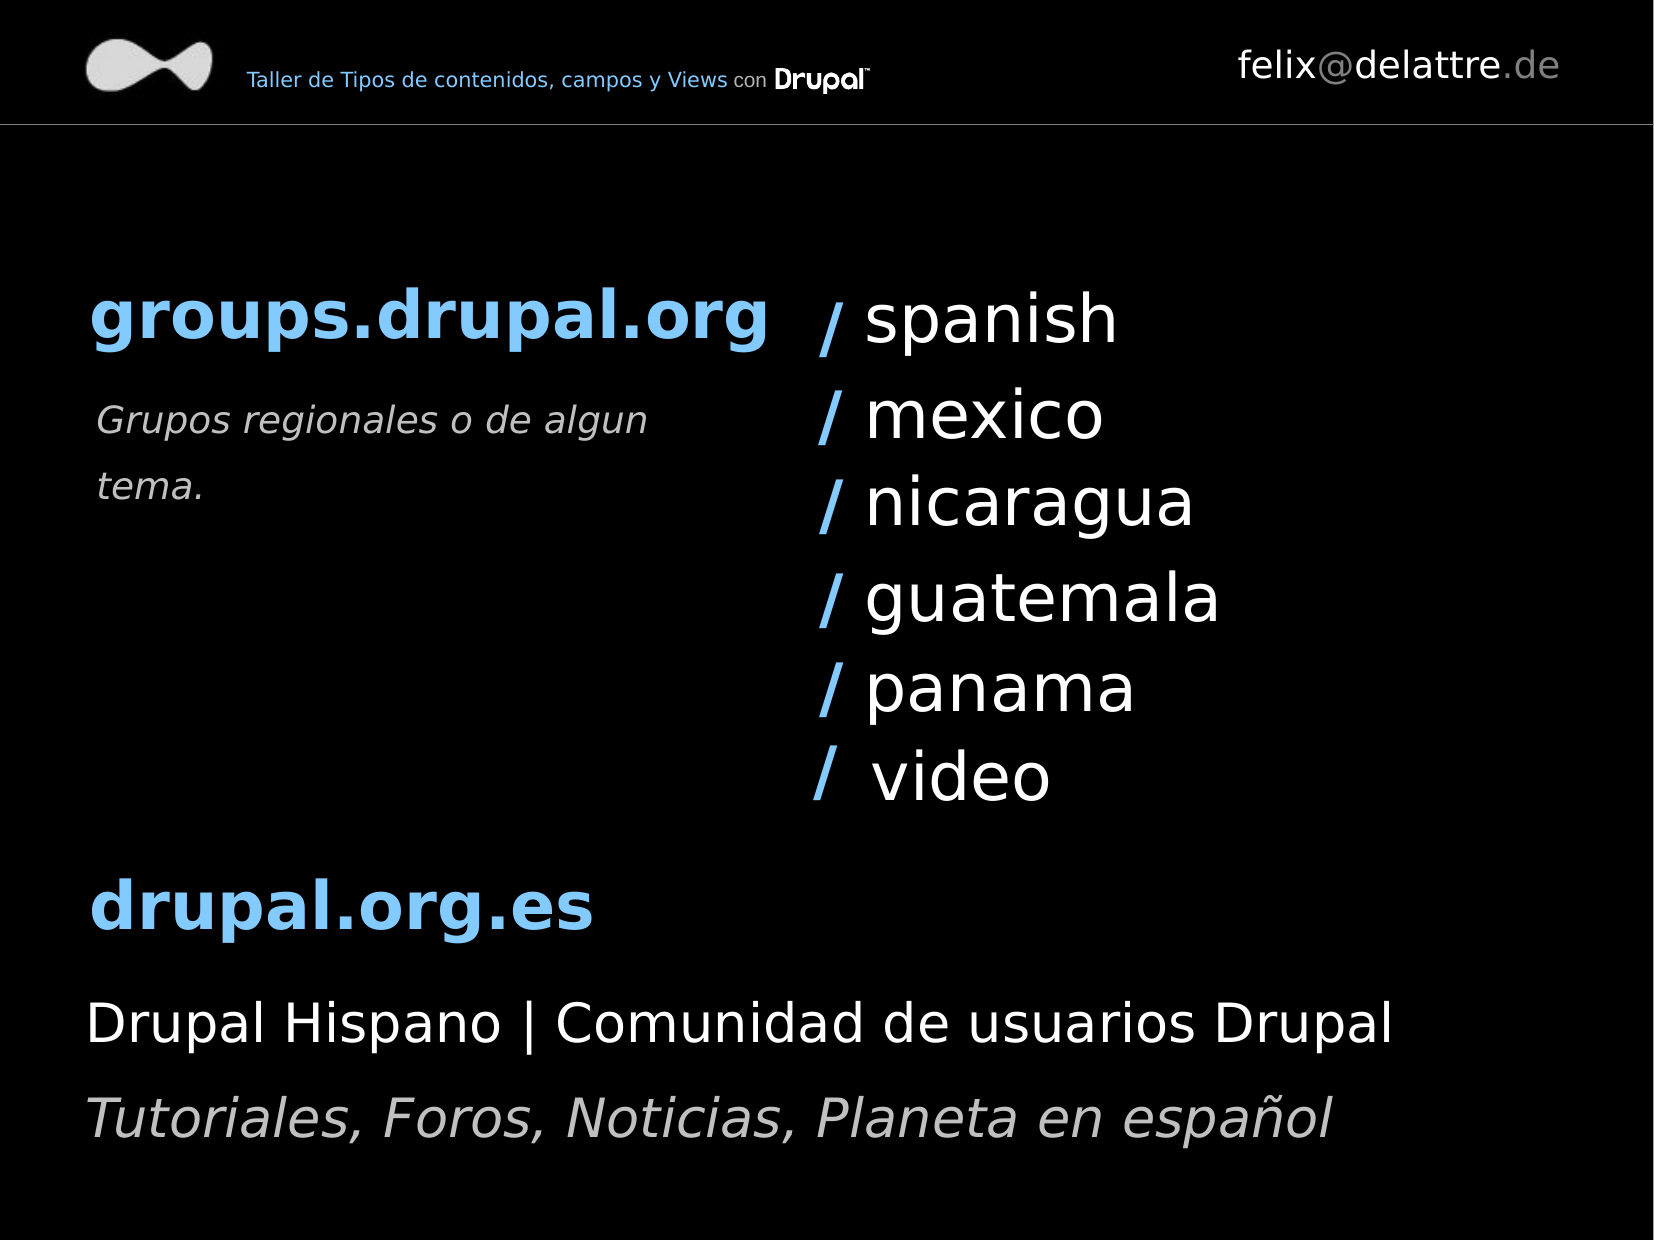

groups.drupal.org
spanish
/
mexico
Grupos regionales o de algun tema.
/
nicaragua
/
guatemala
/
panama
/
/
video
drupal.org.es
Drupal Hispano | Comunidad de usuarios Drupal
Tutoriales, Foros, Noticias, Planeta en español